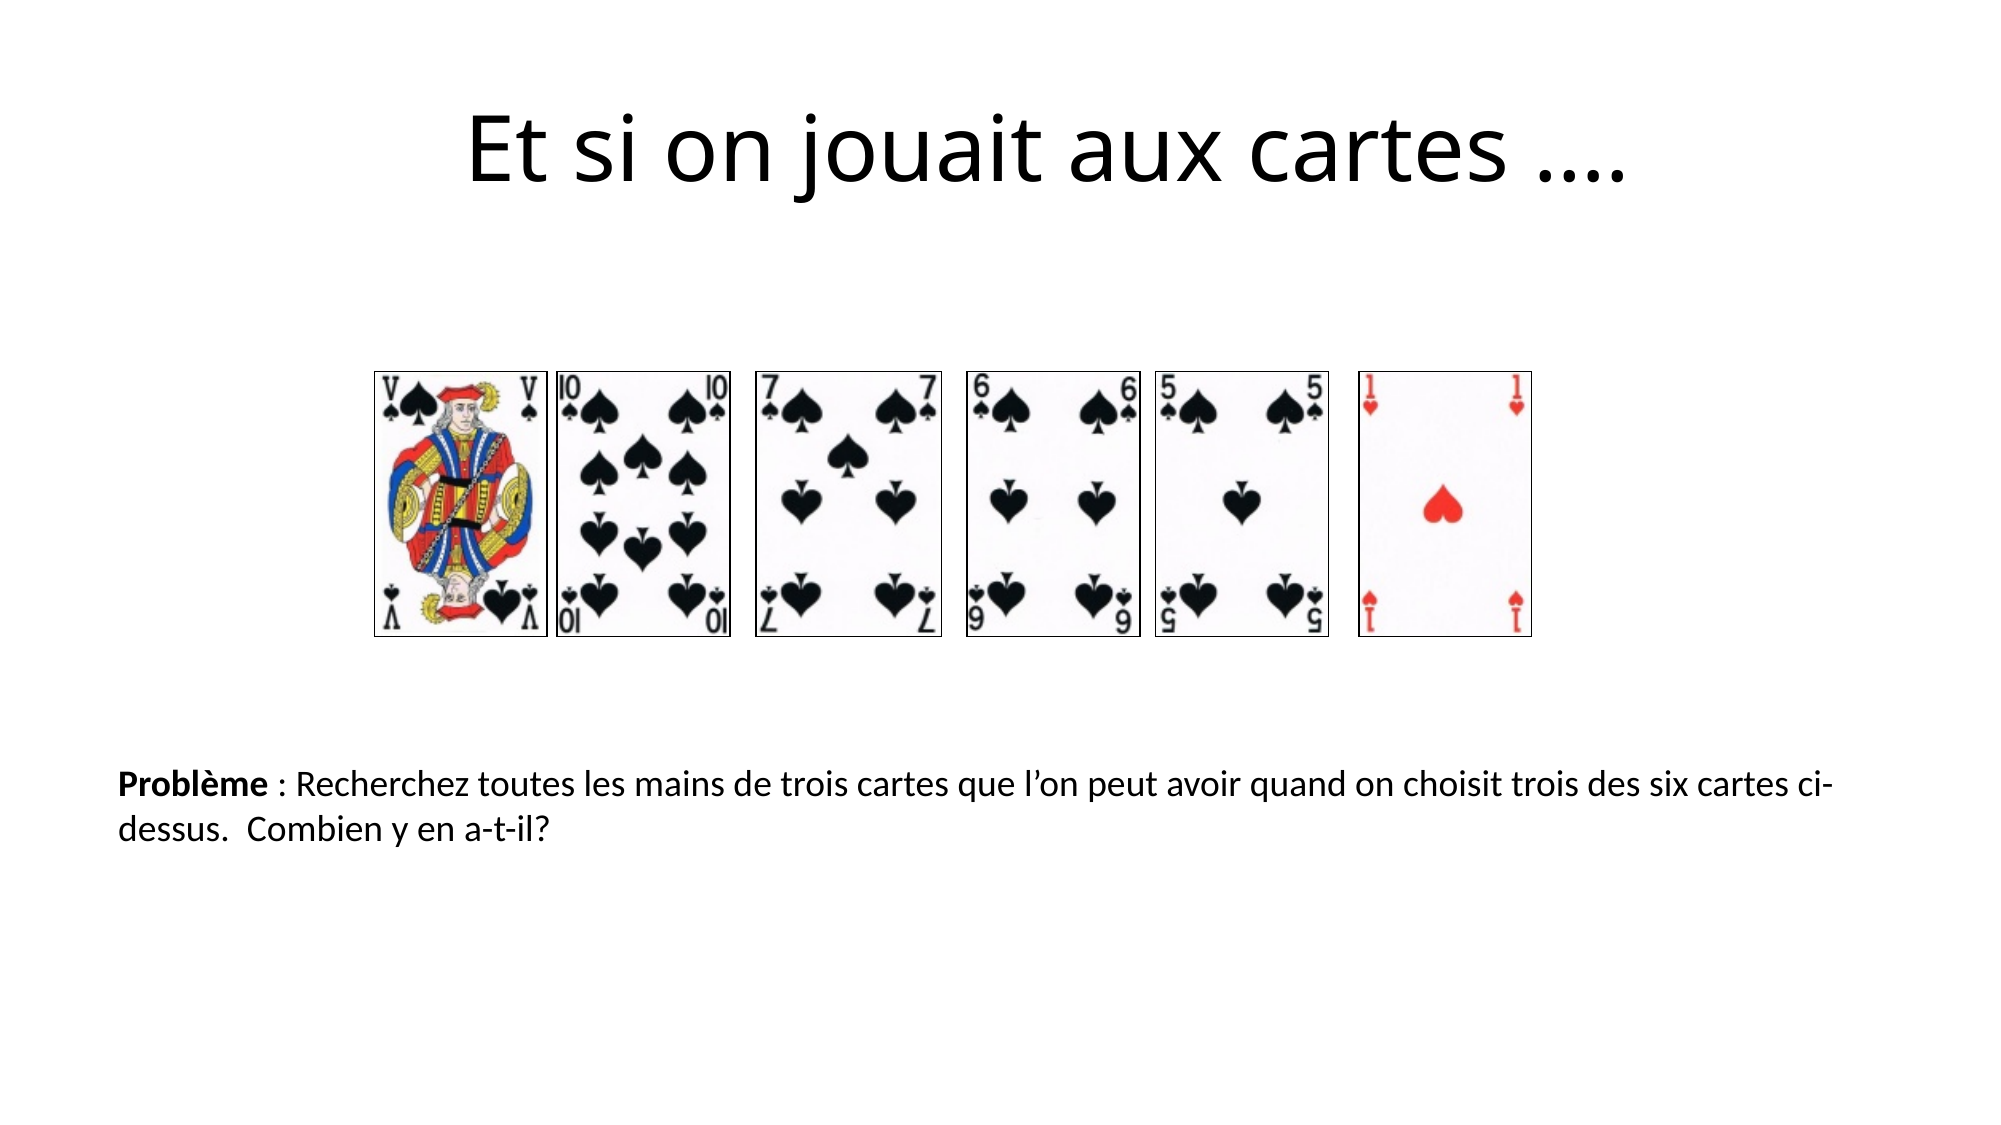

# Et si on jouait aux cartes ….
Problème : Recherchez toutes les mains de trois cartes que l’on peut avoir quand on choisit trois des six cartes ci-dessus. Combien y en a-t-il?